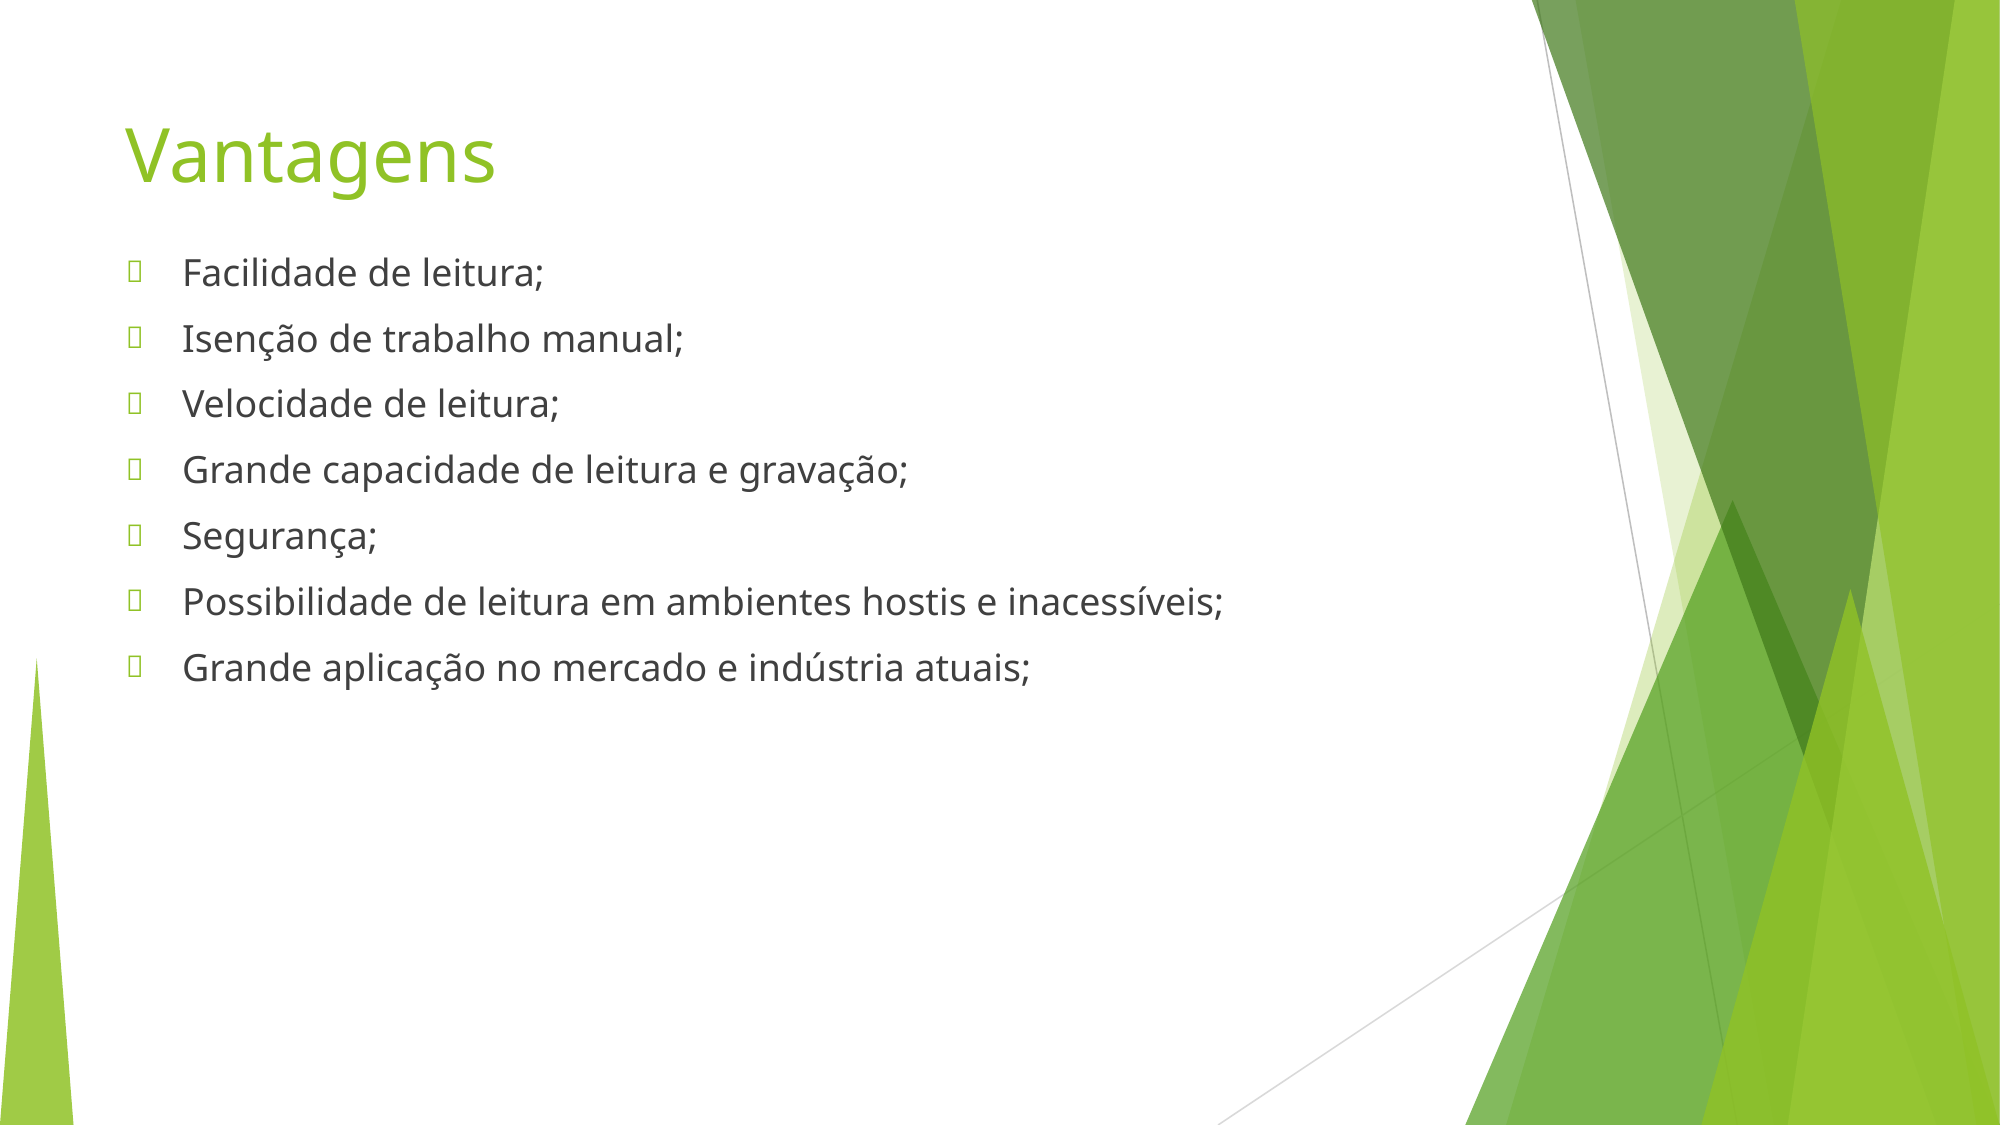

# Vantagens
Facilidade de leitura;
Isenção de trabalho manual;
Velocidade de leitura;
Grande capacidade de leitura e gravação;
Segurança;
Possibilidade de leitura em ambientes hostis e inacessíveis;
Grande aplicação no mercado e indústria atuais;